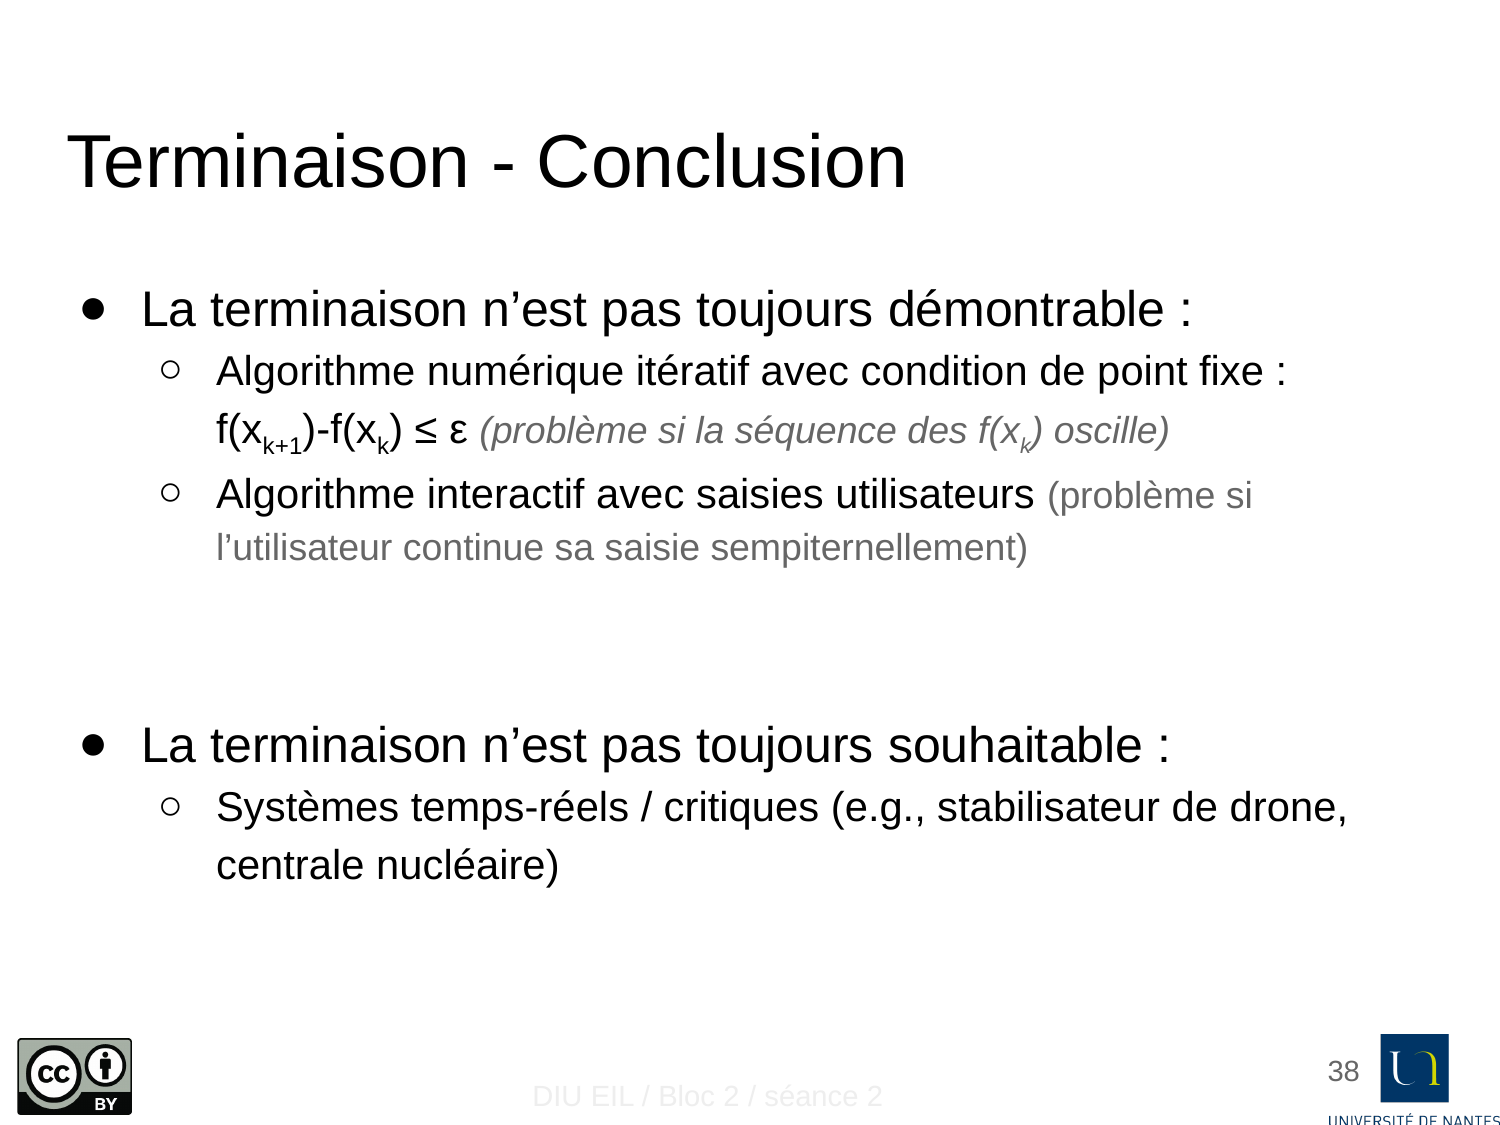

# Terminaison - Conclusion
La terminaison n’est pas toujours démontrable :
Algorithme numérique itératif avec condition de point fixe :
f(xk+1)-f(xk) ≤ ε (problème si la séquence des f(xk) oscille)
Algorithme interactif avec saisies utilisateurs (problème si l’utilisateur continue sa saisie sempiternellement)
La terminaison n’est pas toujours souhaitable :
Systèmes temps-réels / critiques (e.g., stabilisateur de drone, centrale nucléaire)